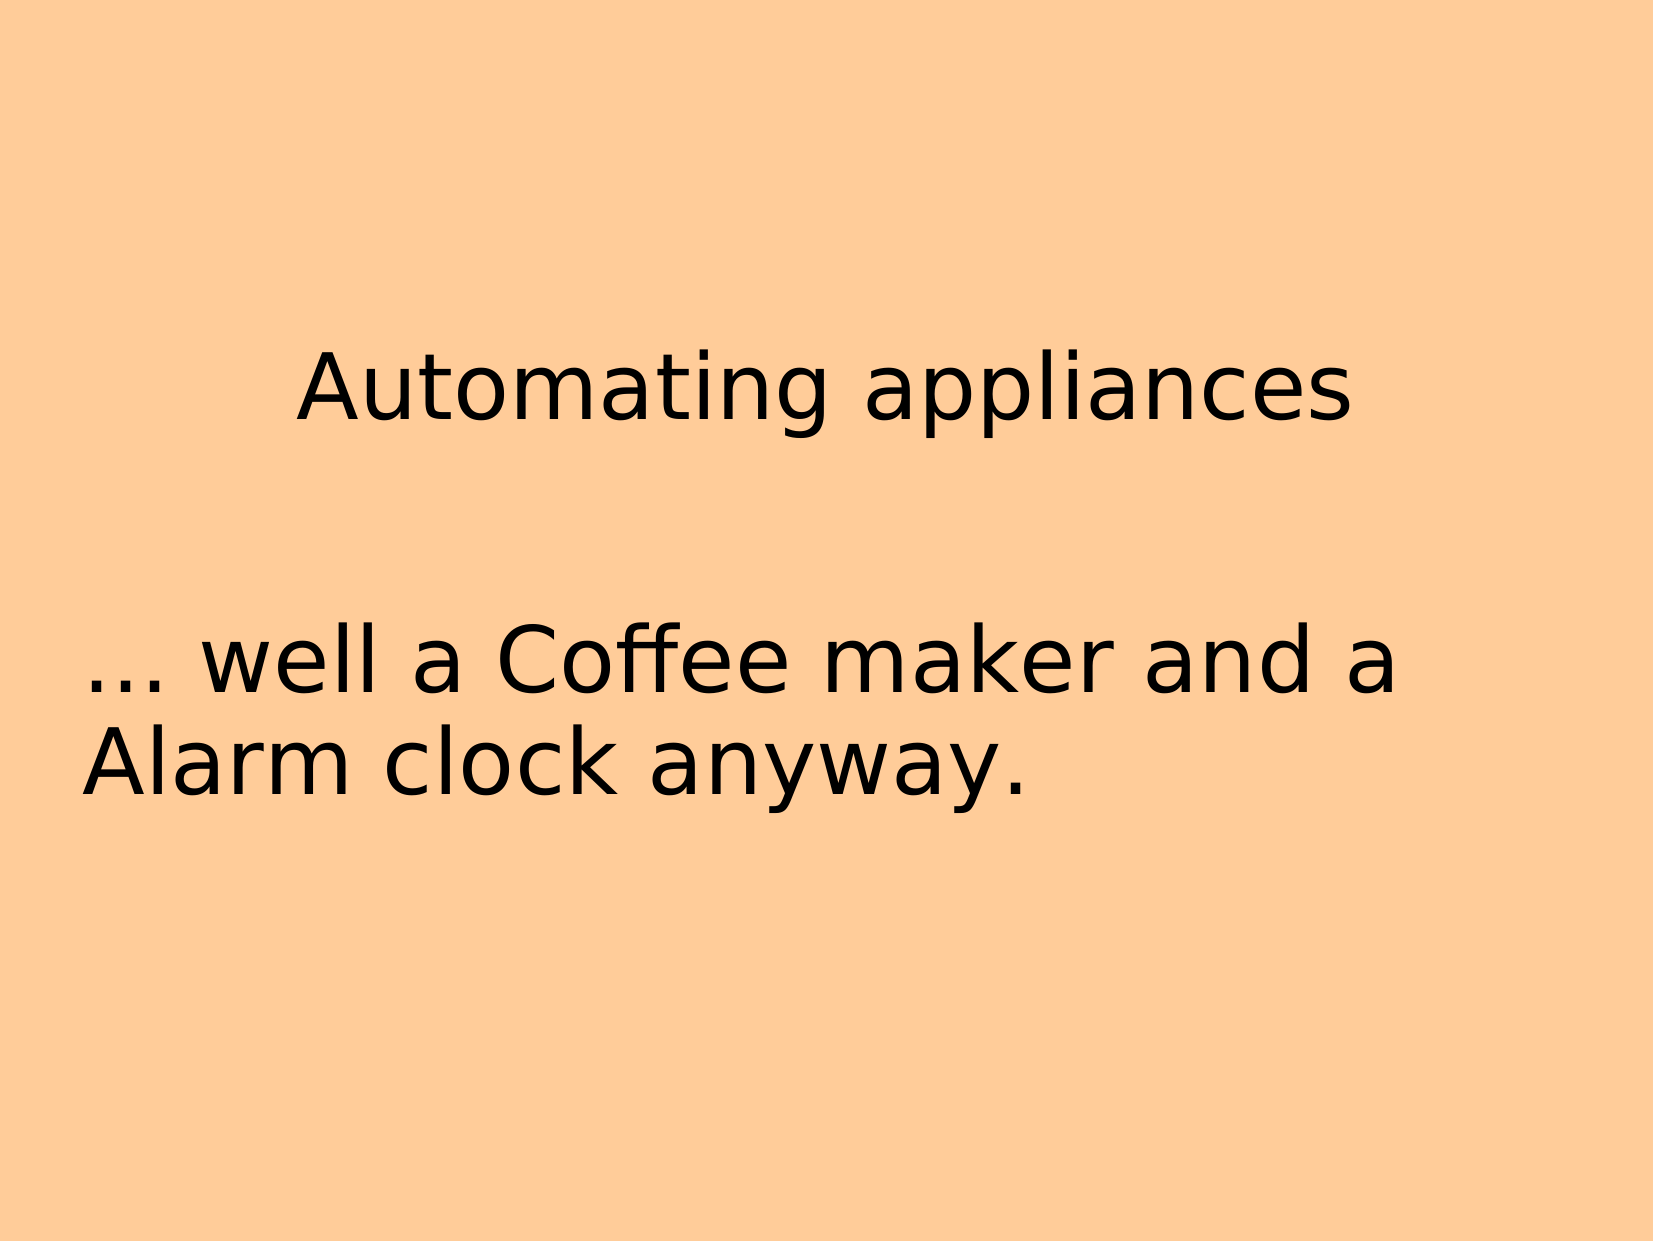

Automating appliances
# ... well a Coffee maker and a Alarm clock anyway.